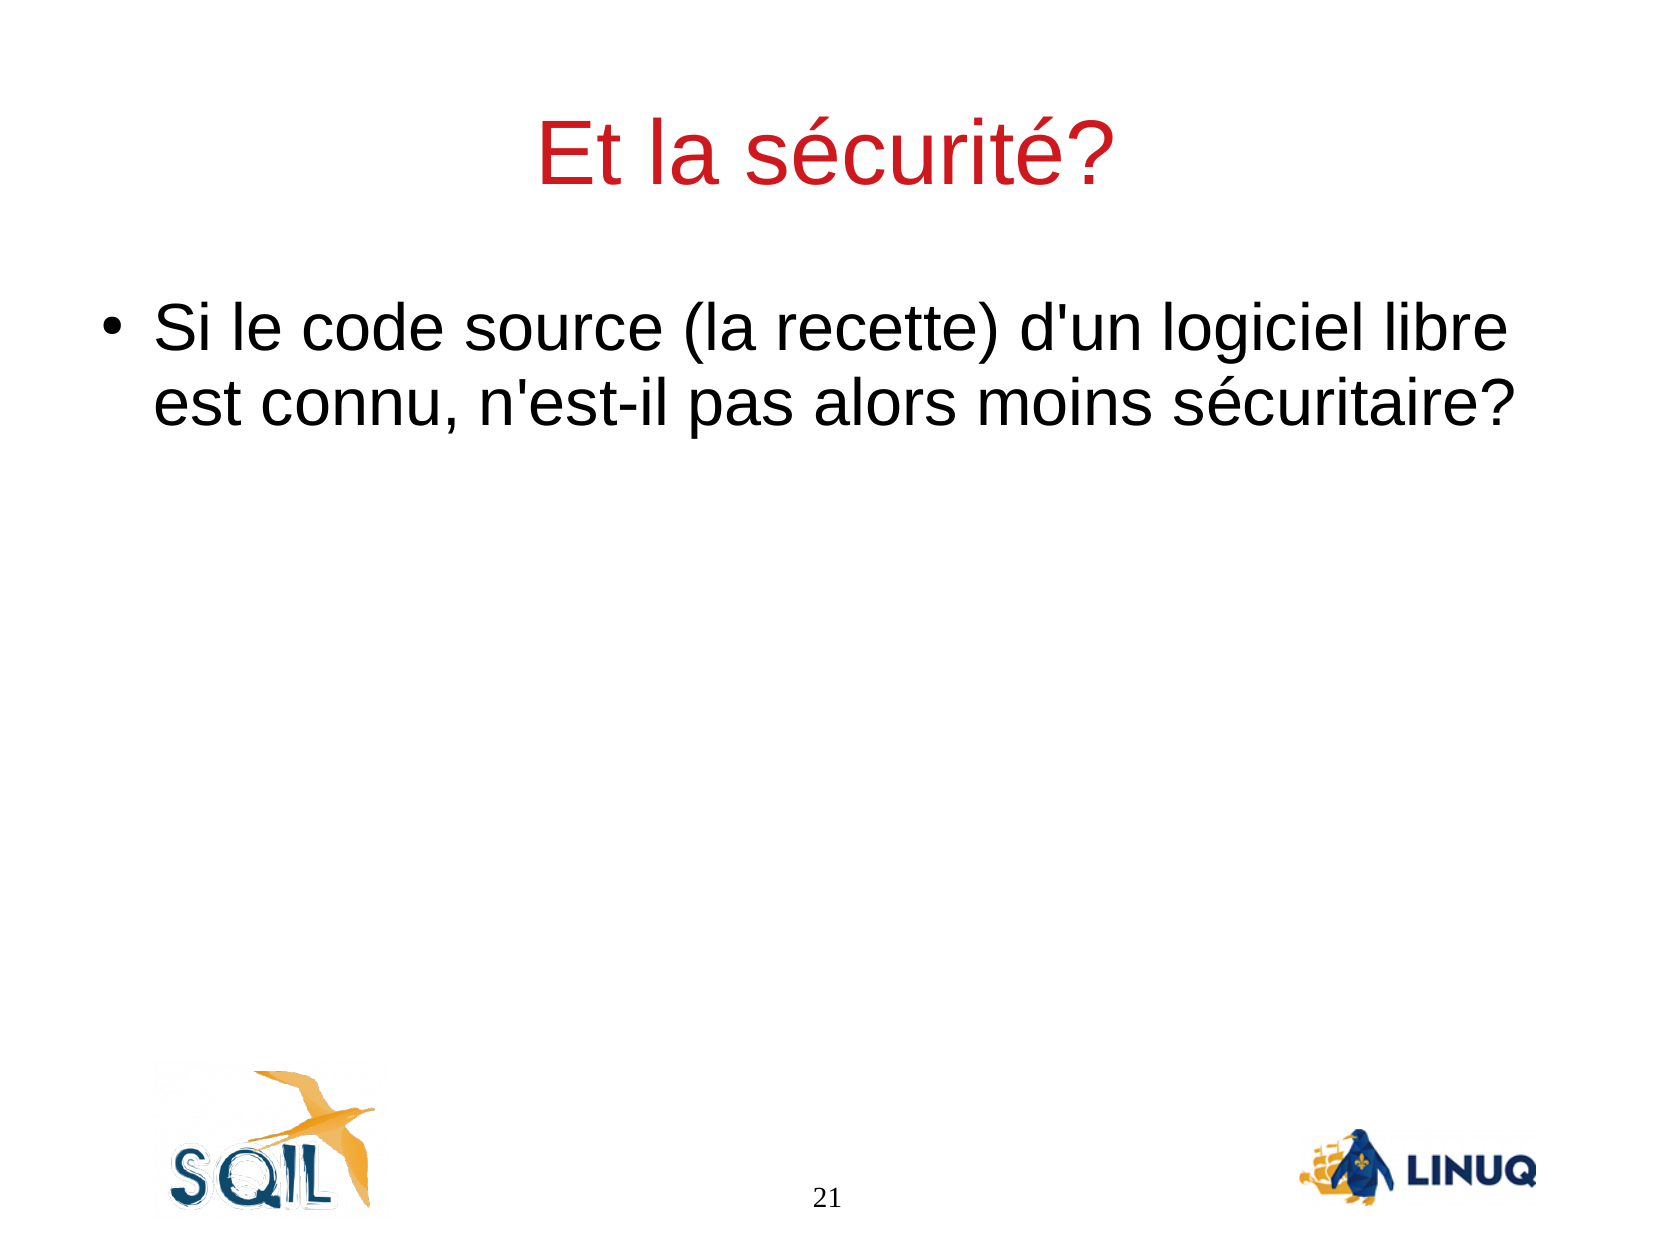

# Et la sécurité?
Si le code source (la recette) d'un logiciel libre est connu, n'est-il pas alors moins sécuritaire?